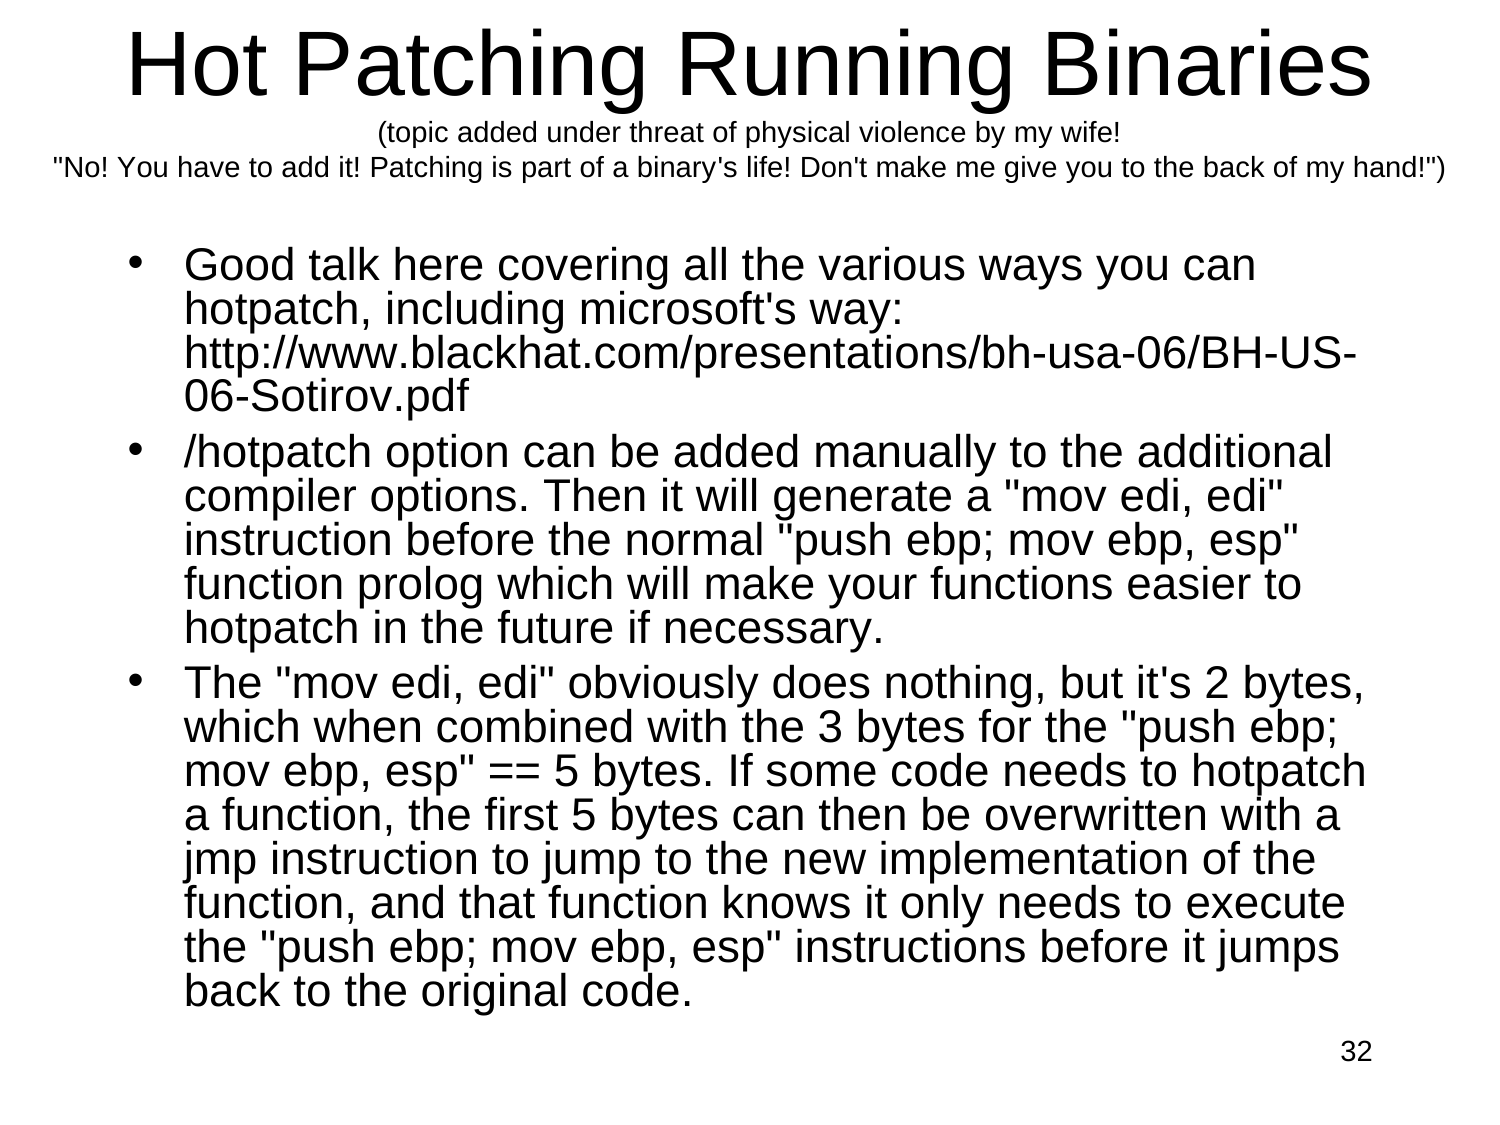

# Hot Patching Running Binaries (topic added under threat of physical violence by my wife! "No! You have to add it! Patching is part of a binary's life! Don't make me give you to the back of my hand!")
Good talk here covering all the various ways you can hotpatch, including microsoft's way: http://www.blackhat.com/presentations/bh-usa-06/BH-US-06-Sotirov.pdf
/hotpatch option can be added manually to the additional compiler options. Then it will generate a "mov edi, edi" instruction before the normal "push ebp; mov ebp, esp" function prolog which will make your functions easier to hotpatch in the future if necessary.
The "mov edi, edi" obviously does nothing, but it's 2 bytes, which when combined with the 3 bytes for the "push ebp; mov ebp, esp" == 5 bytes. If some code needs to hotpatch a function, the first 5 bytes can then be overwritten with a jmp instruction to jump to the new implementation of the function, and that function knows it only needs to execute the "push ebp; mov ebp, esp" instructions before it jumps back to the original code.